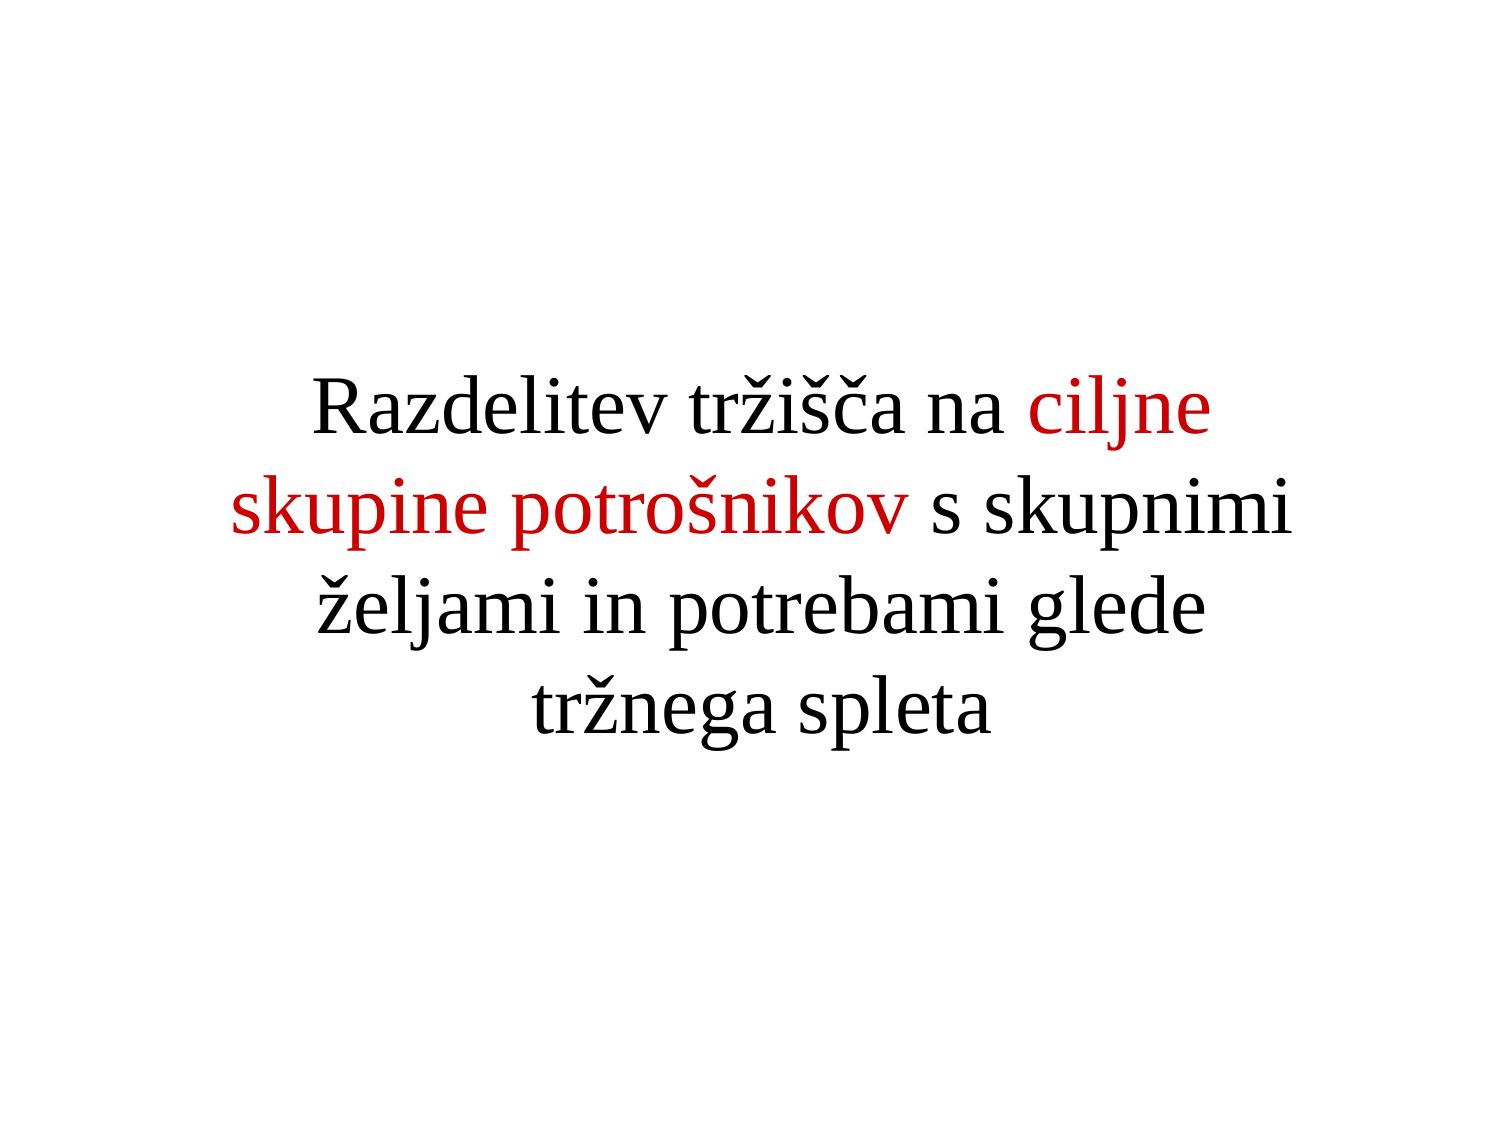

# Razdelitev tržišča na ciljne skupine potrošnikov s skupnimi željami in potrebami glede tržnega spleta